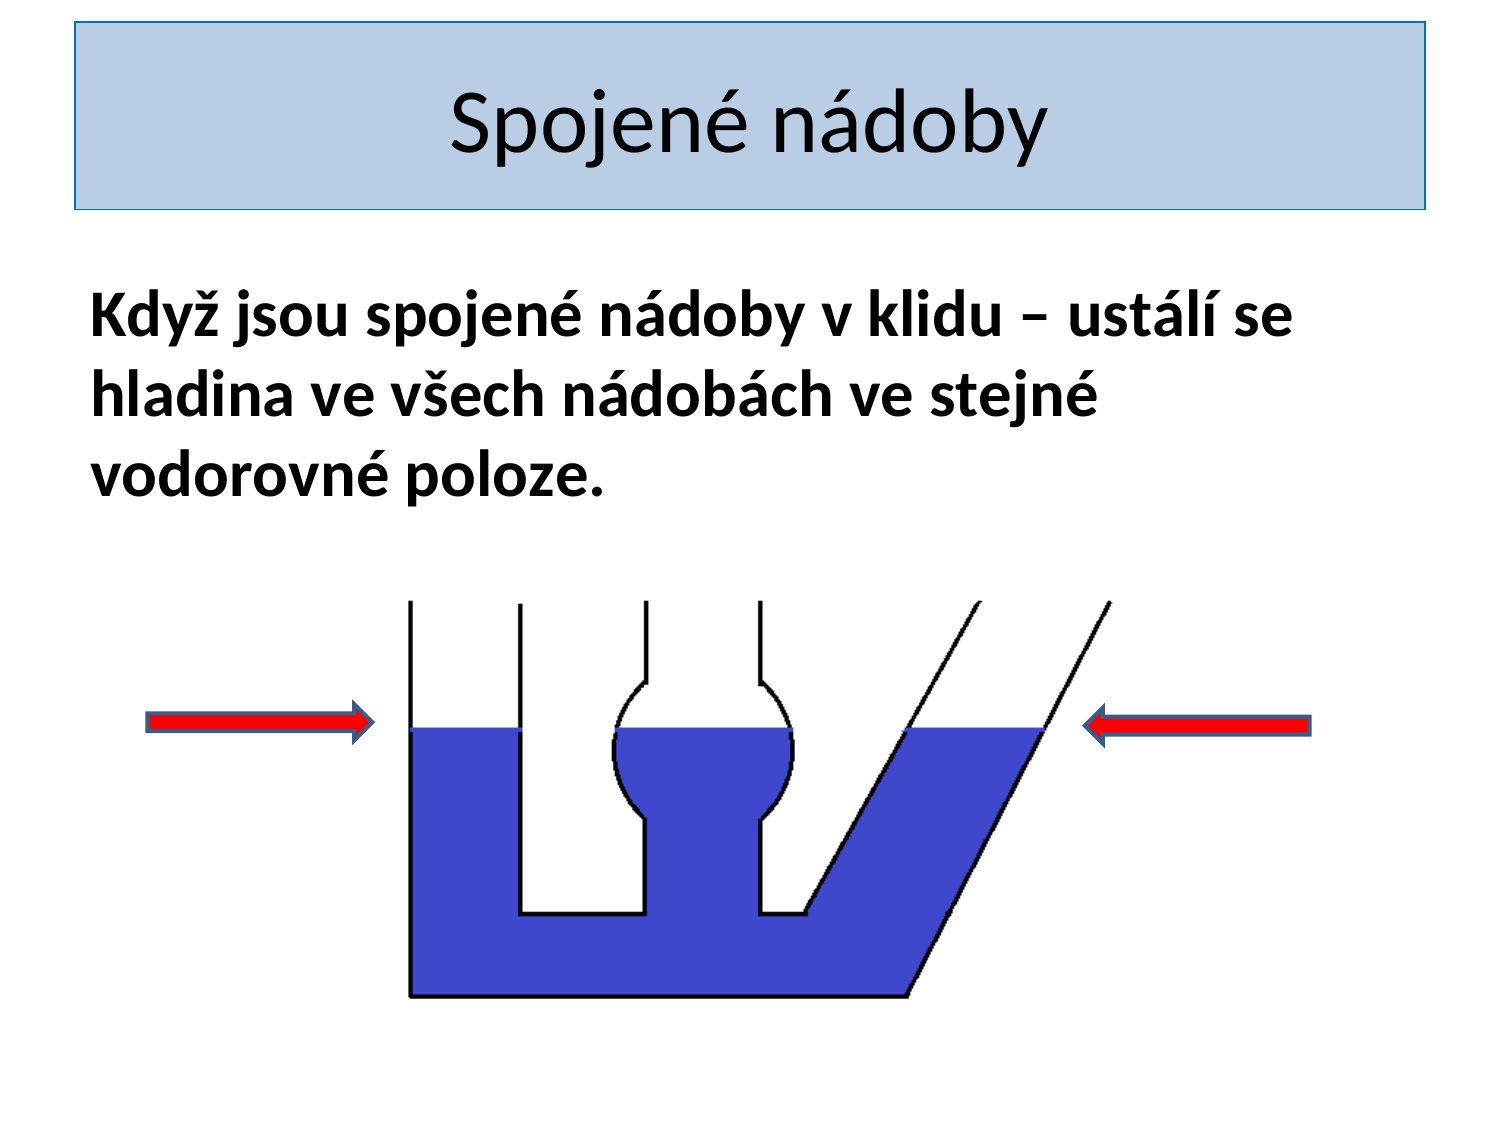

# Spojené nádoby
Když jsou spojené nádoby v klidu – ustálí se hladina ve všech nádobách ve stejné vodorovné poloze.